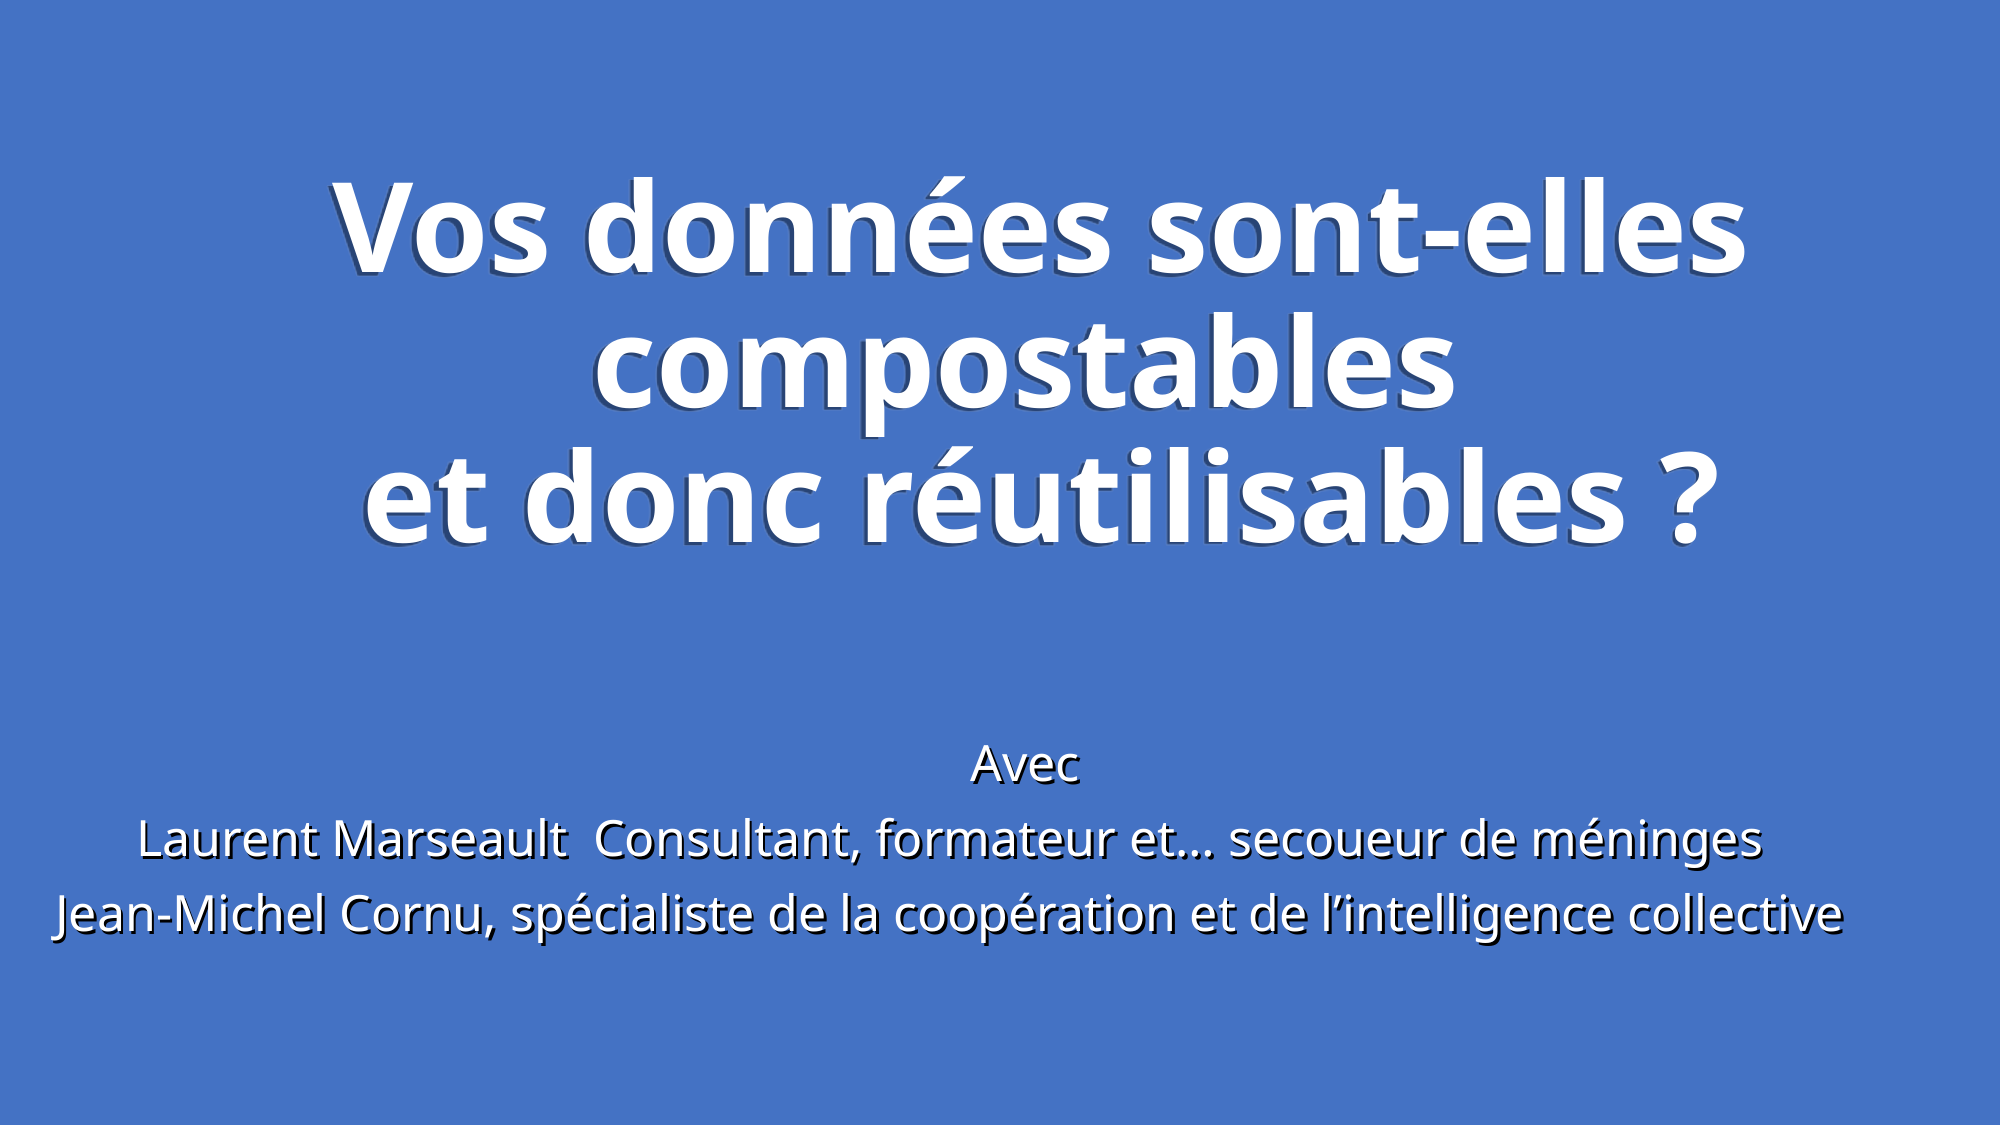

Vos données sont-elles compostables
et donc réutilisables ?
# Avec
Laurent Marseault Consultant, formateur et… secoueur de méninges
Jean-Michel Cornu, spécialiste de la coopération et de l’intelligence collective